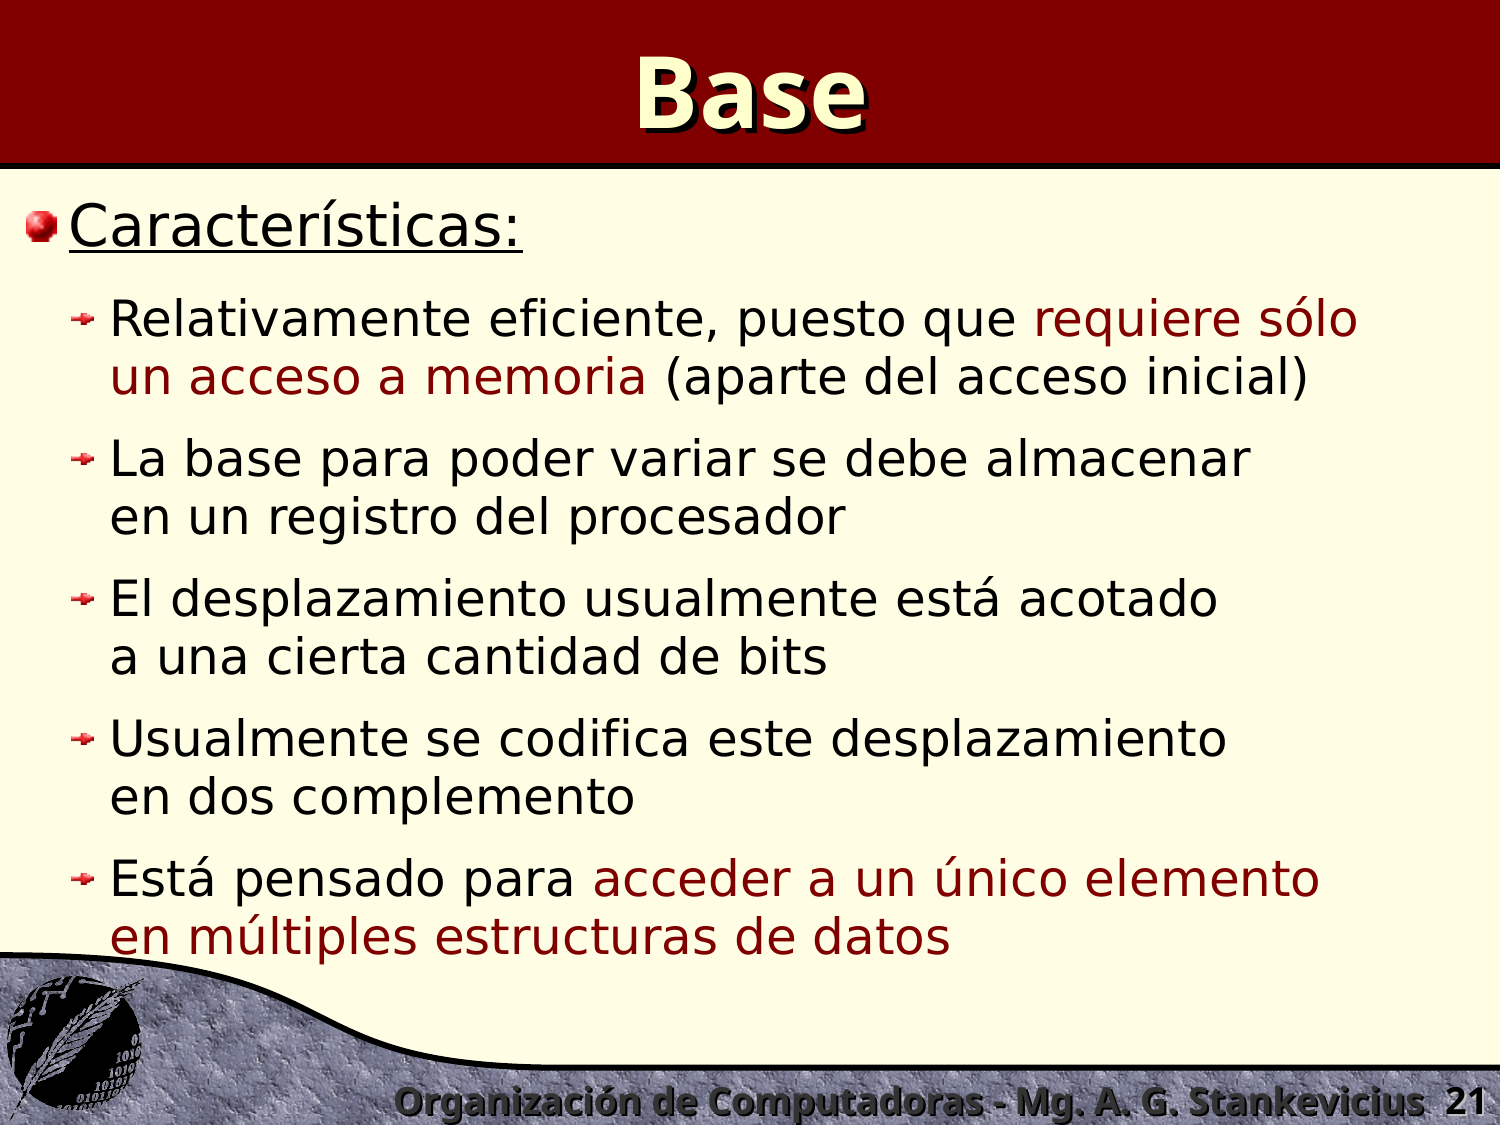

# Base
Características:
Relativamente eficiente, puesto que requiere sólo
un acceso a memoria (aparte del acceso inicial)
La base para poder variar se debe almacenar
en un registro del procesador
El desplazamiento usualmente está acotado
a una cierta cantidad de bits
Usualmente se codifica este desplazamiento
en dos complemento
Está pensado para acceder a un único elemento
en múltiples estructuras de datos
21